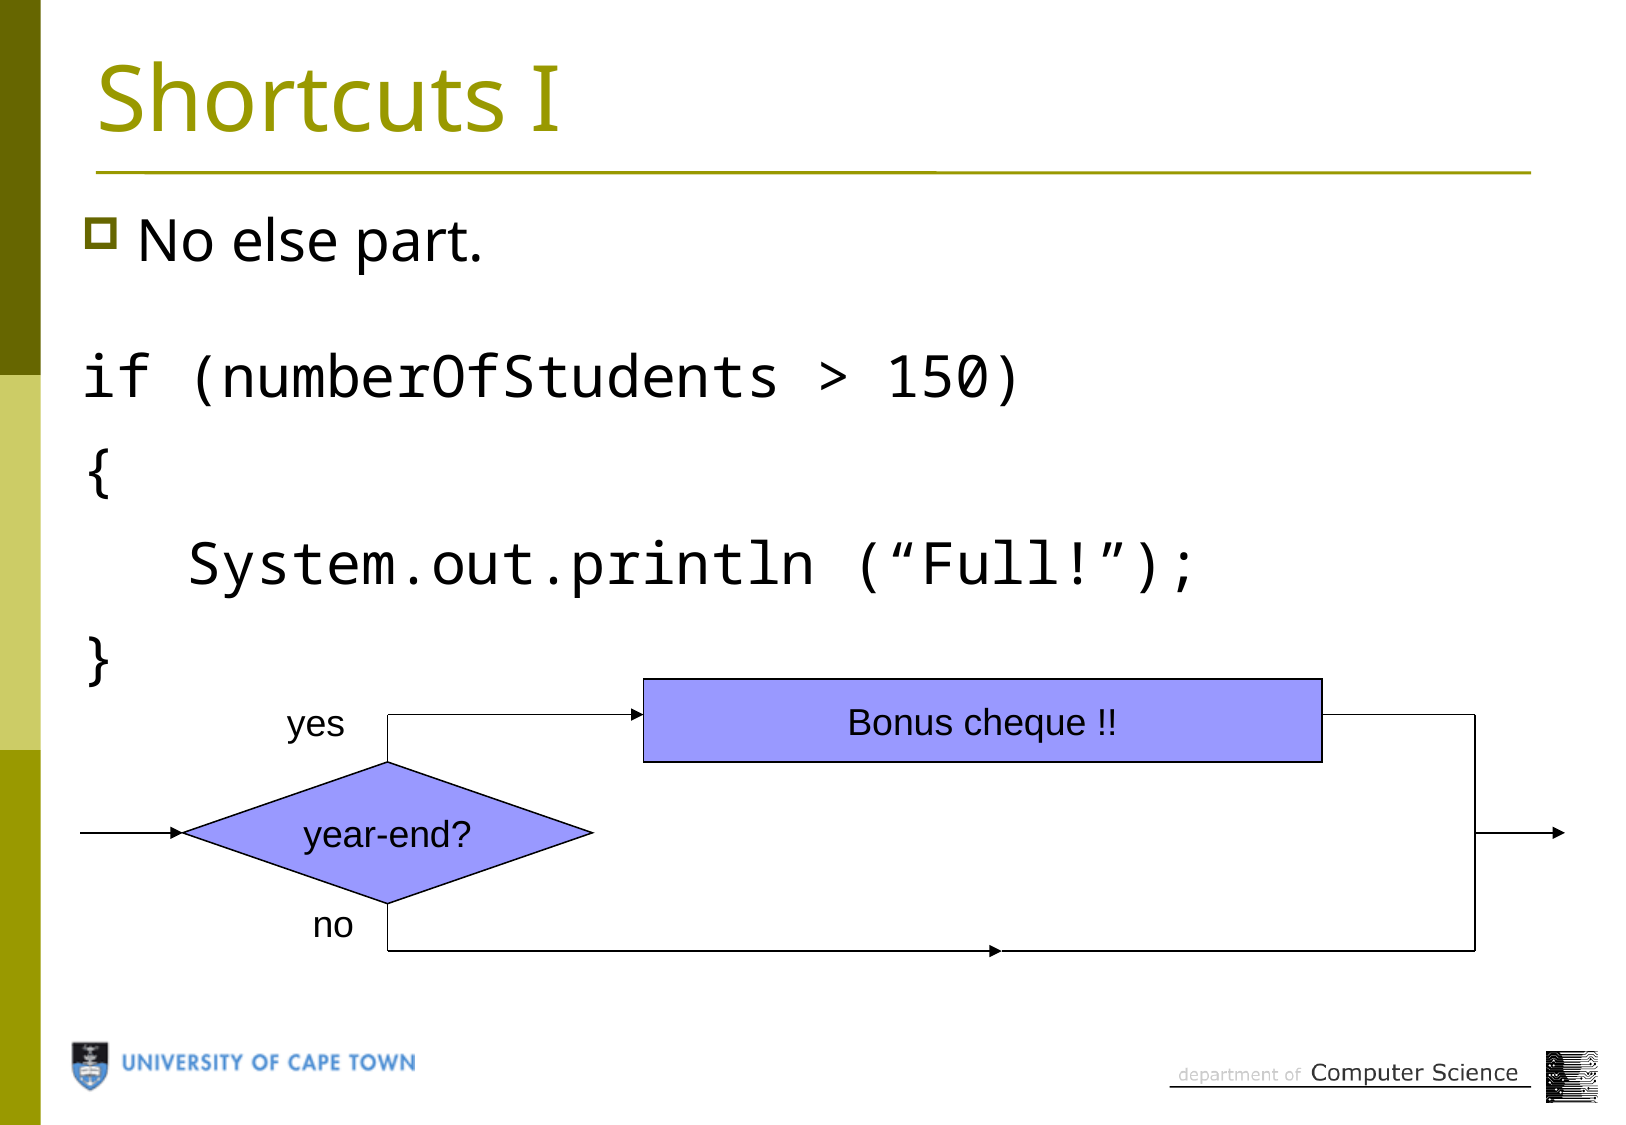

# Shortcuts I
No else part.
if (numberOfStudents > 150)
{
 System.out.println (“Full!”);
}
Bonus cheque !!
yes
year-end?
no